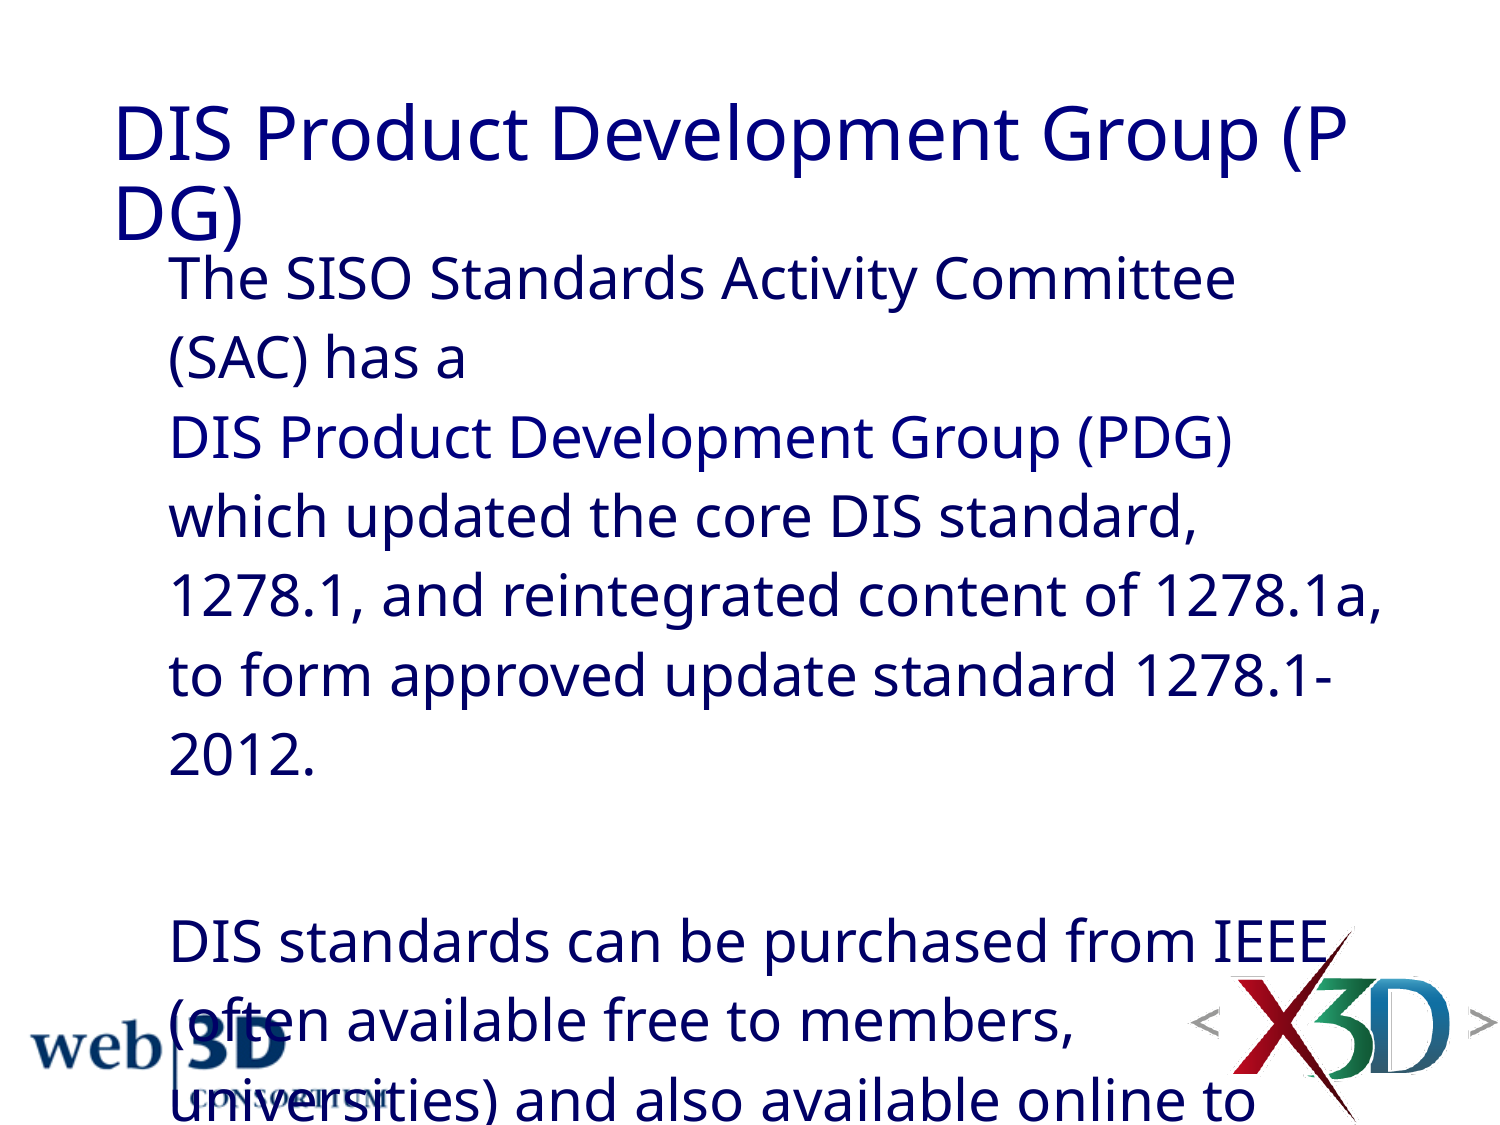

# DIS Product Development Group (PDG)
The SISO Standards Activity Committee (SAC) has a DIS Product Development Group (PDG) which updated the core DIS standard, 1278.1, and reintegrated content of 1278.1a, to form approved update standard 1278.1-2012.
DIS standards can be purchased from IEEE (often available free to members, universities) and also available online to SISO members.